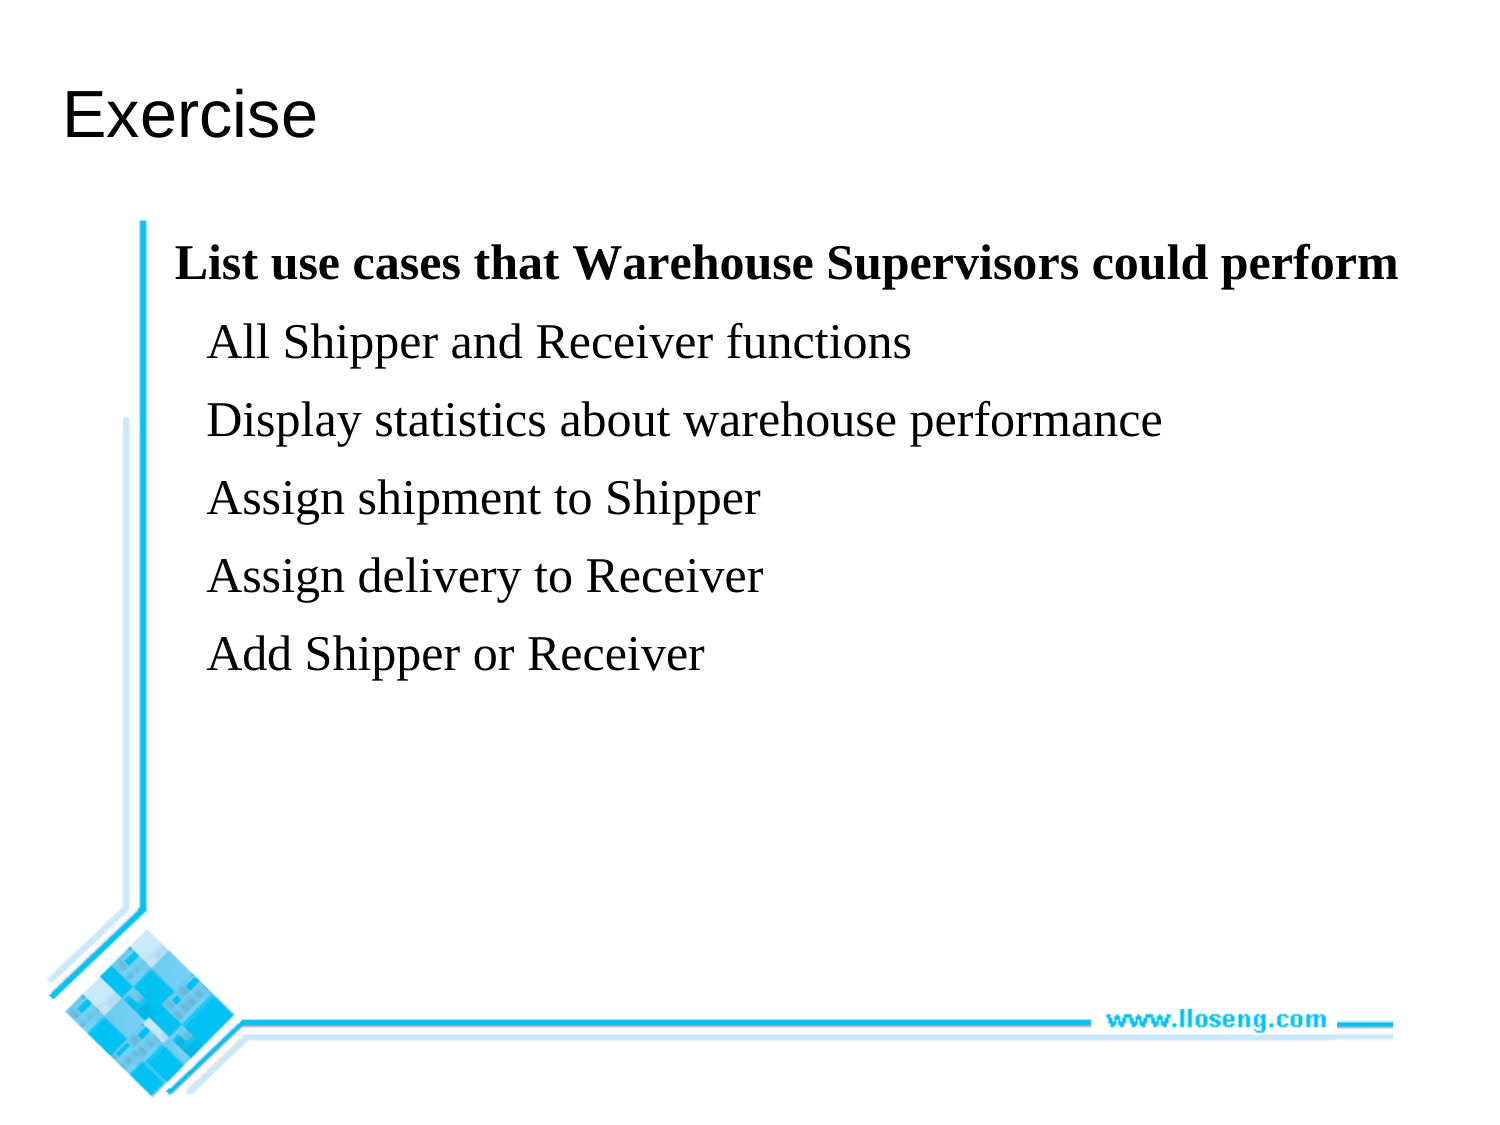

# Exercise
List use cases that Warehouse Supervisors could perform
All Shipper and Receiver functions
Display statistics about warehouse performance
Assign shipment to Shipper
Assign delivery to Receiver
Add Shipper or Receiver